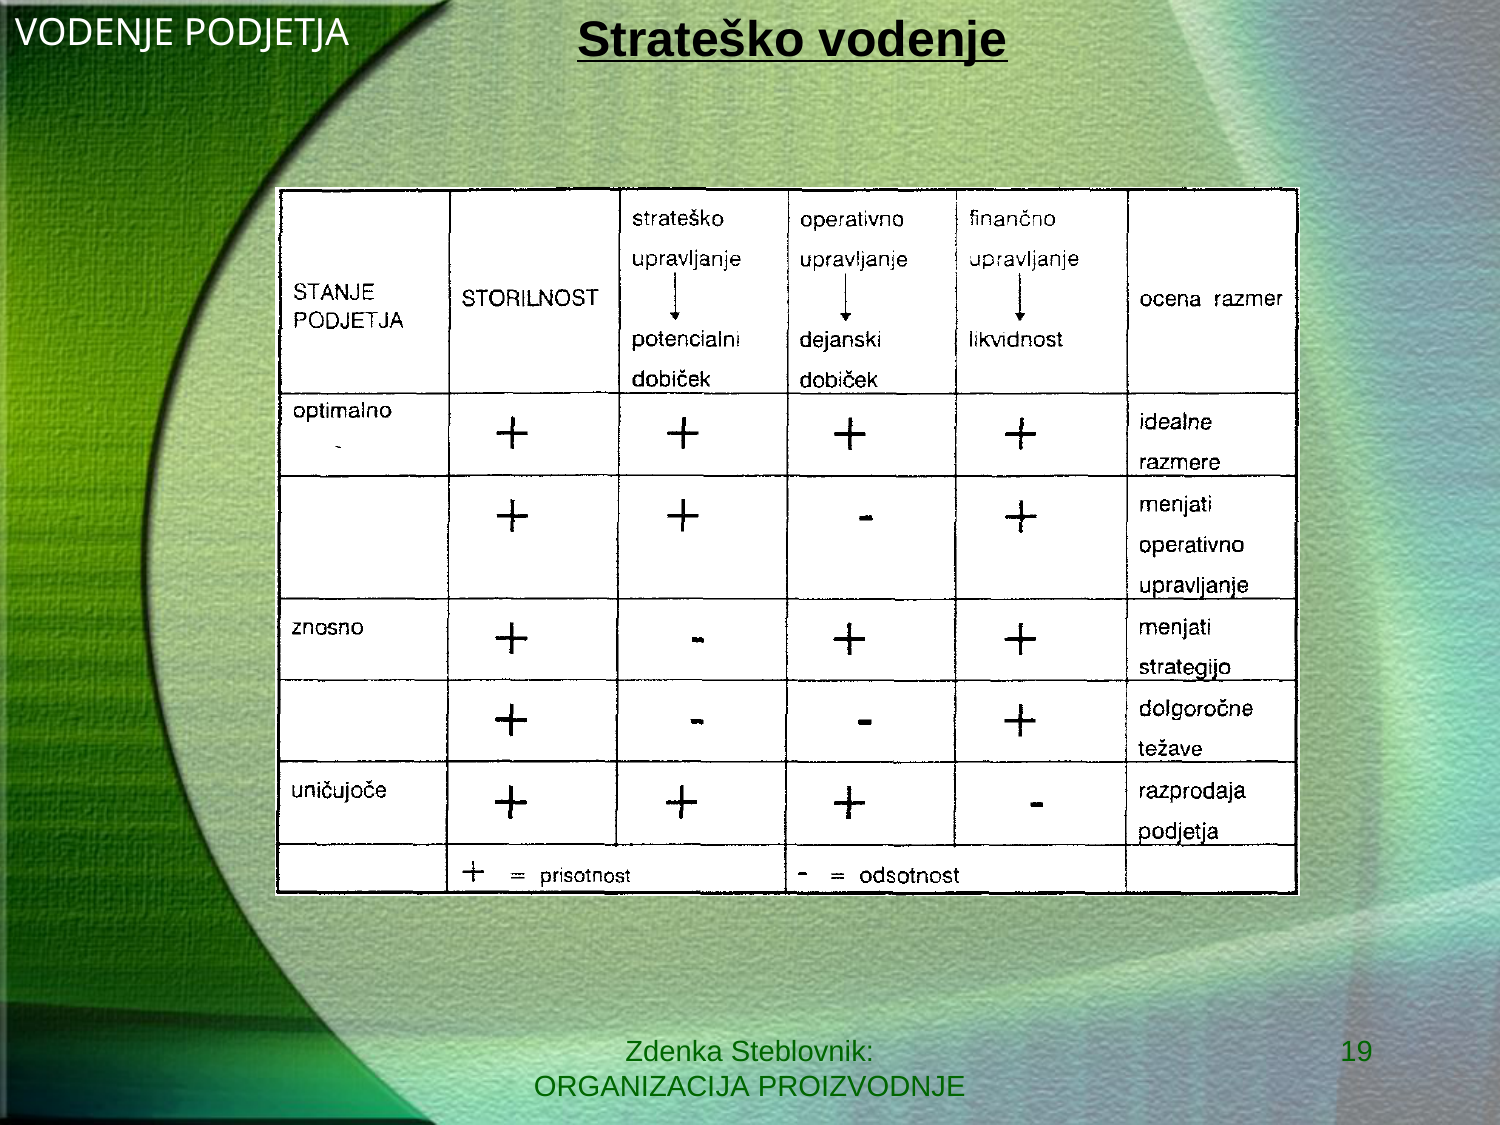

VODENJE PODJETJA
Strateško vodenje
Zdenka Steblovnik: ORGANIZACIJA PROIZVODNJE